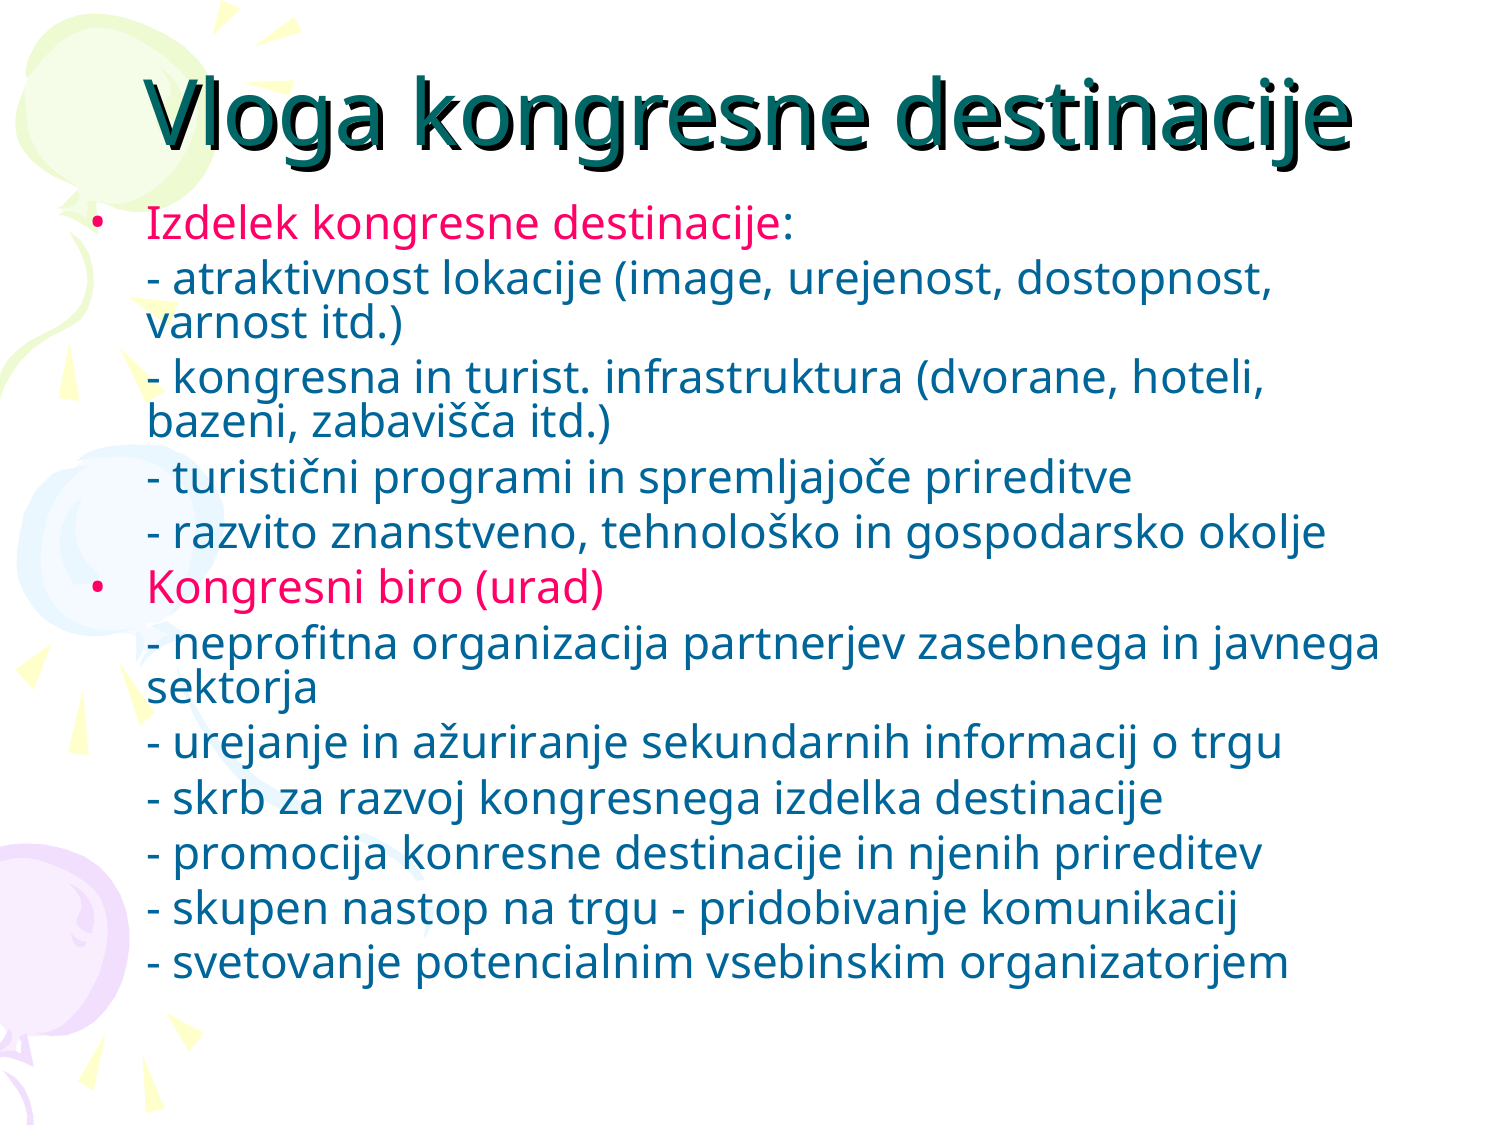

# Vloga kongresne destinacije
Izdelek kongresne destinacije:
	- atraktivnost lokacije (image, urejenost, dostopnost, varnost itd.)
	- kongresna in turist. infrastruktura (dvorane, hoteli, bazeni, zabavišča itd.)
	- turistični programi in spremljajoče prireditve
	- razvito znanstveno, tehnološko in gospodarsko okolje
Kongresni biro (urad)
	- neprofitna organizacija partnerjev zasebnega in javnega sektorja
	- urejanje in ažuriranje sekundarnih informacij o trgu
	- skrb za razvoj kongresnega izdelka destinacije
	- promocija konresne destinacije in njenih prireditev
	- skupen nastop na trgu - pridobivanje komunikacij
	- svetovanje potencialnim vsebinskim organizatorjem